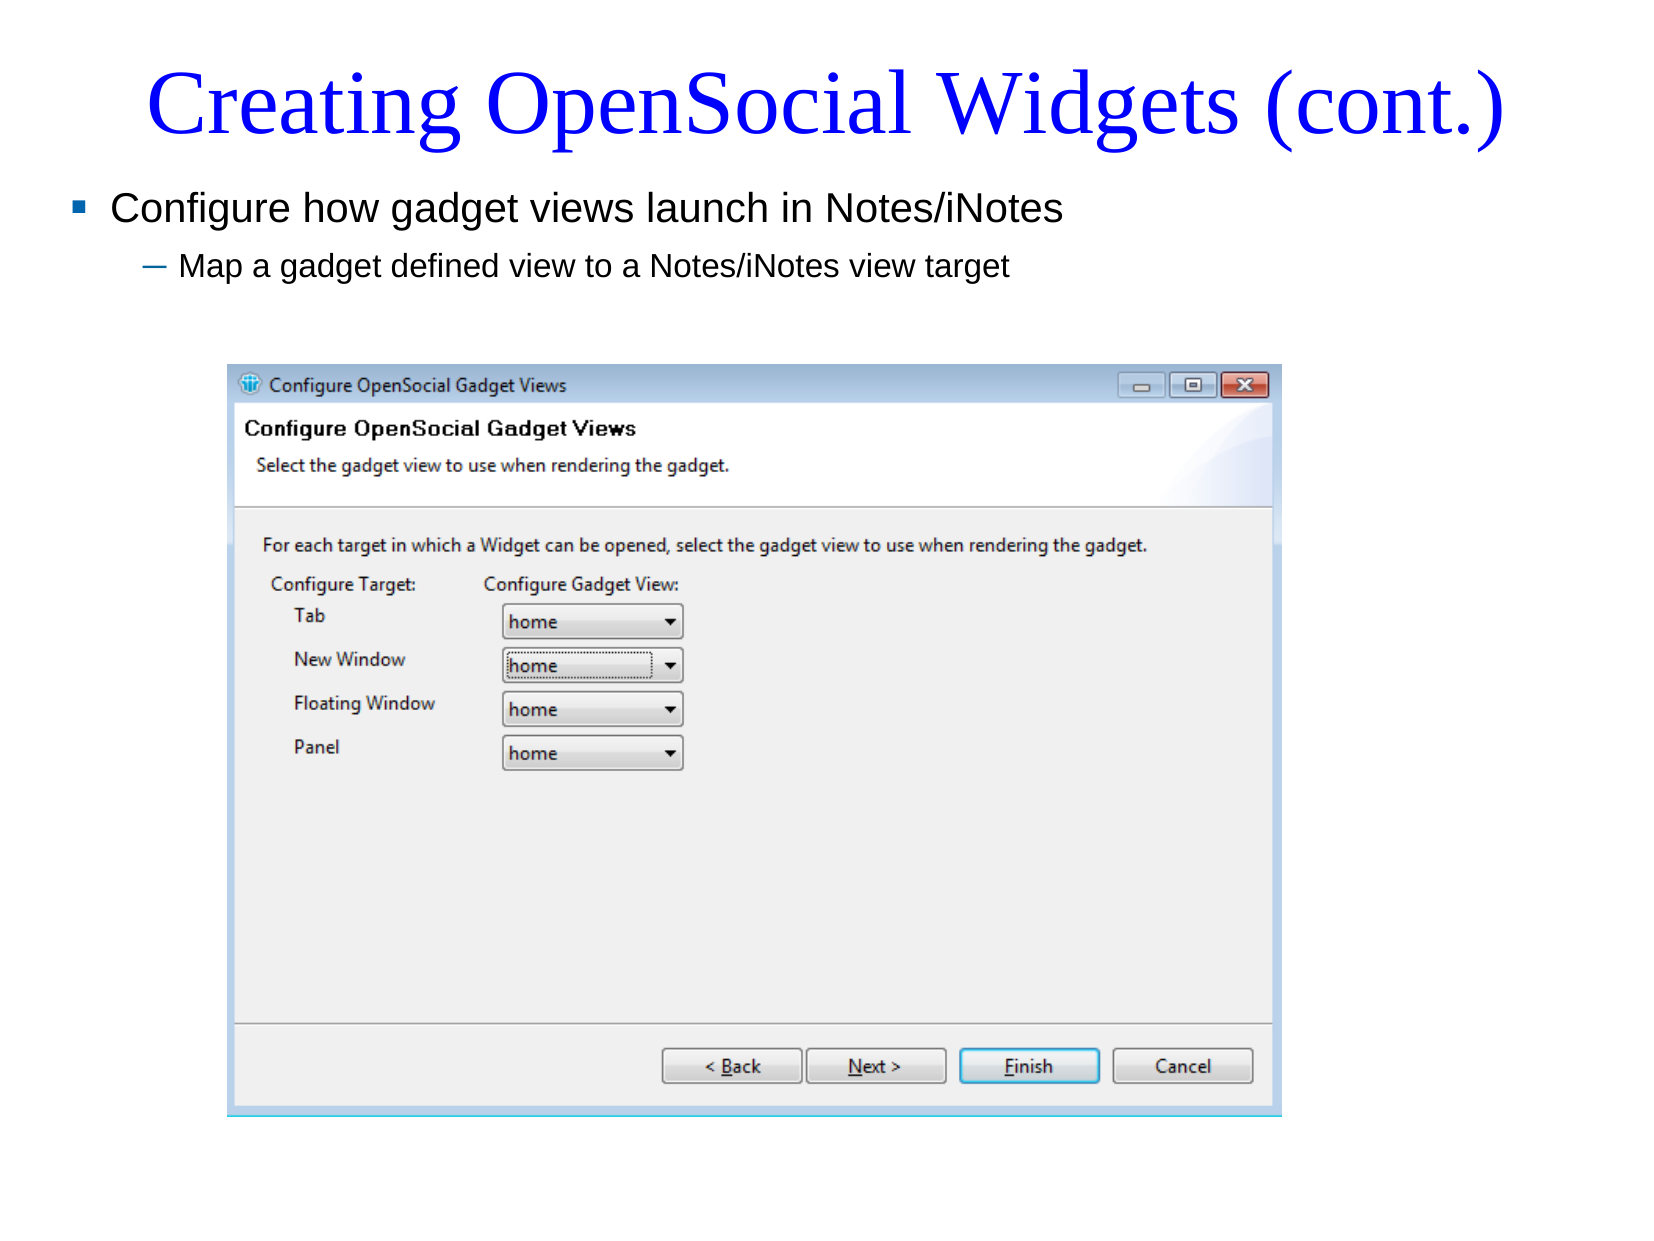

Creating OpenSocial Widgets (cont.)
# Configure how gadget views launch in Notes/iNotes
Map a gadget defined view to a Notes/iNotes view target
6